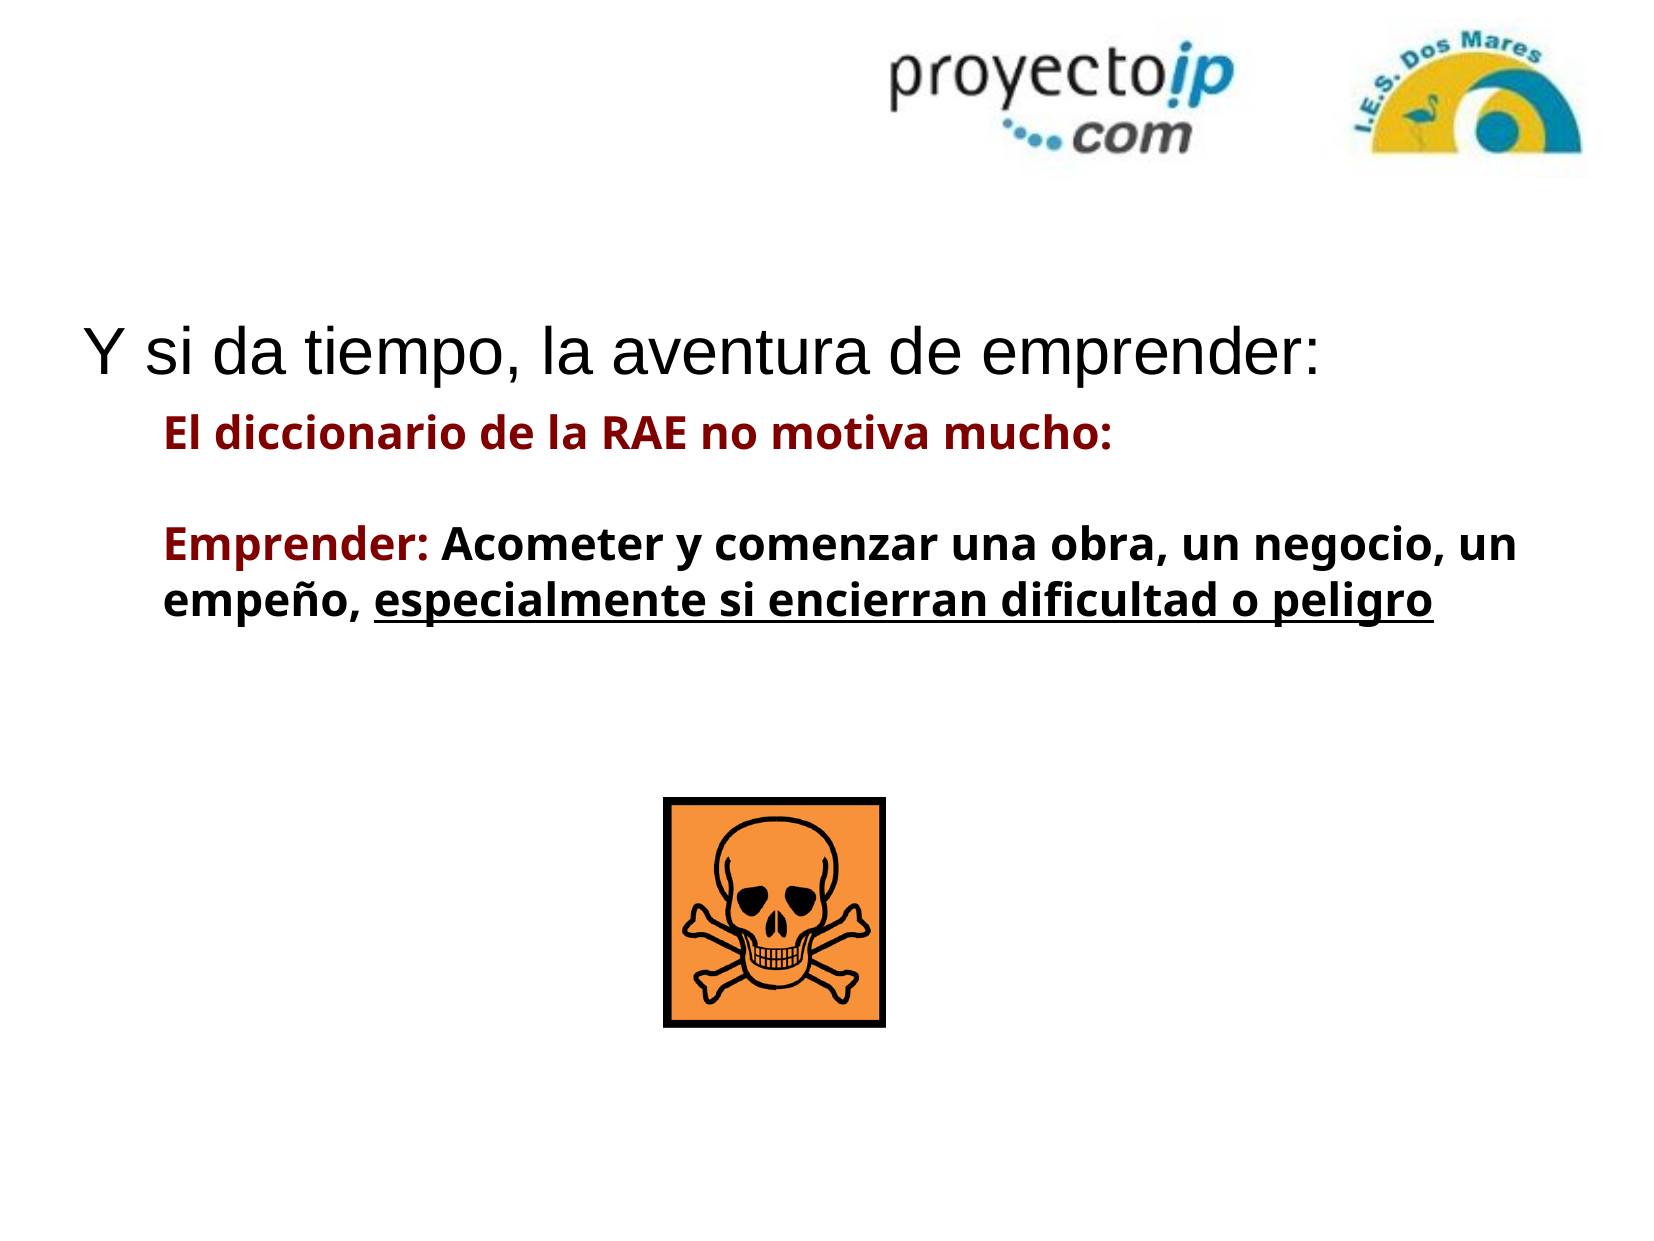

# Y si da tiempo, la aventura de emprender:
El diccionario de la RAE no motiva mucho:
Emprender: Acometer y comenzar una obra, un negocio, un empeño, especialmente si encierran dificultad o peligro